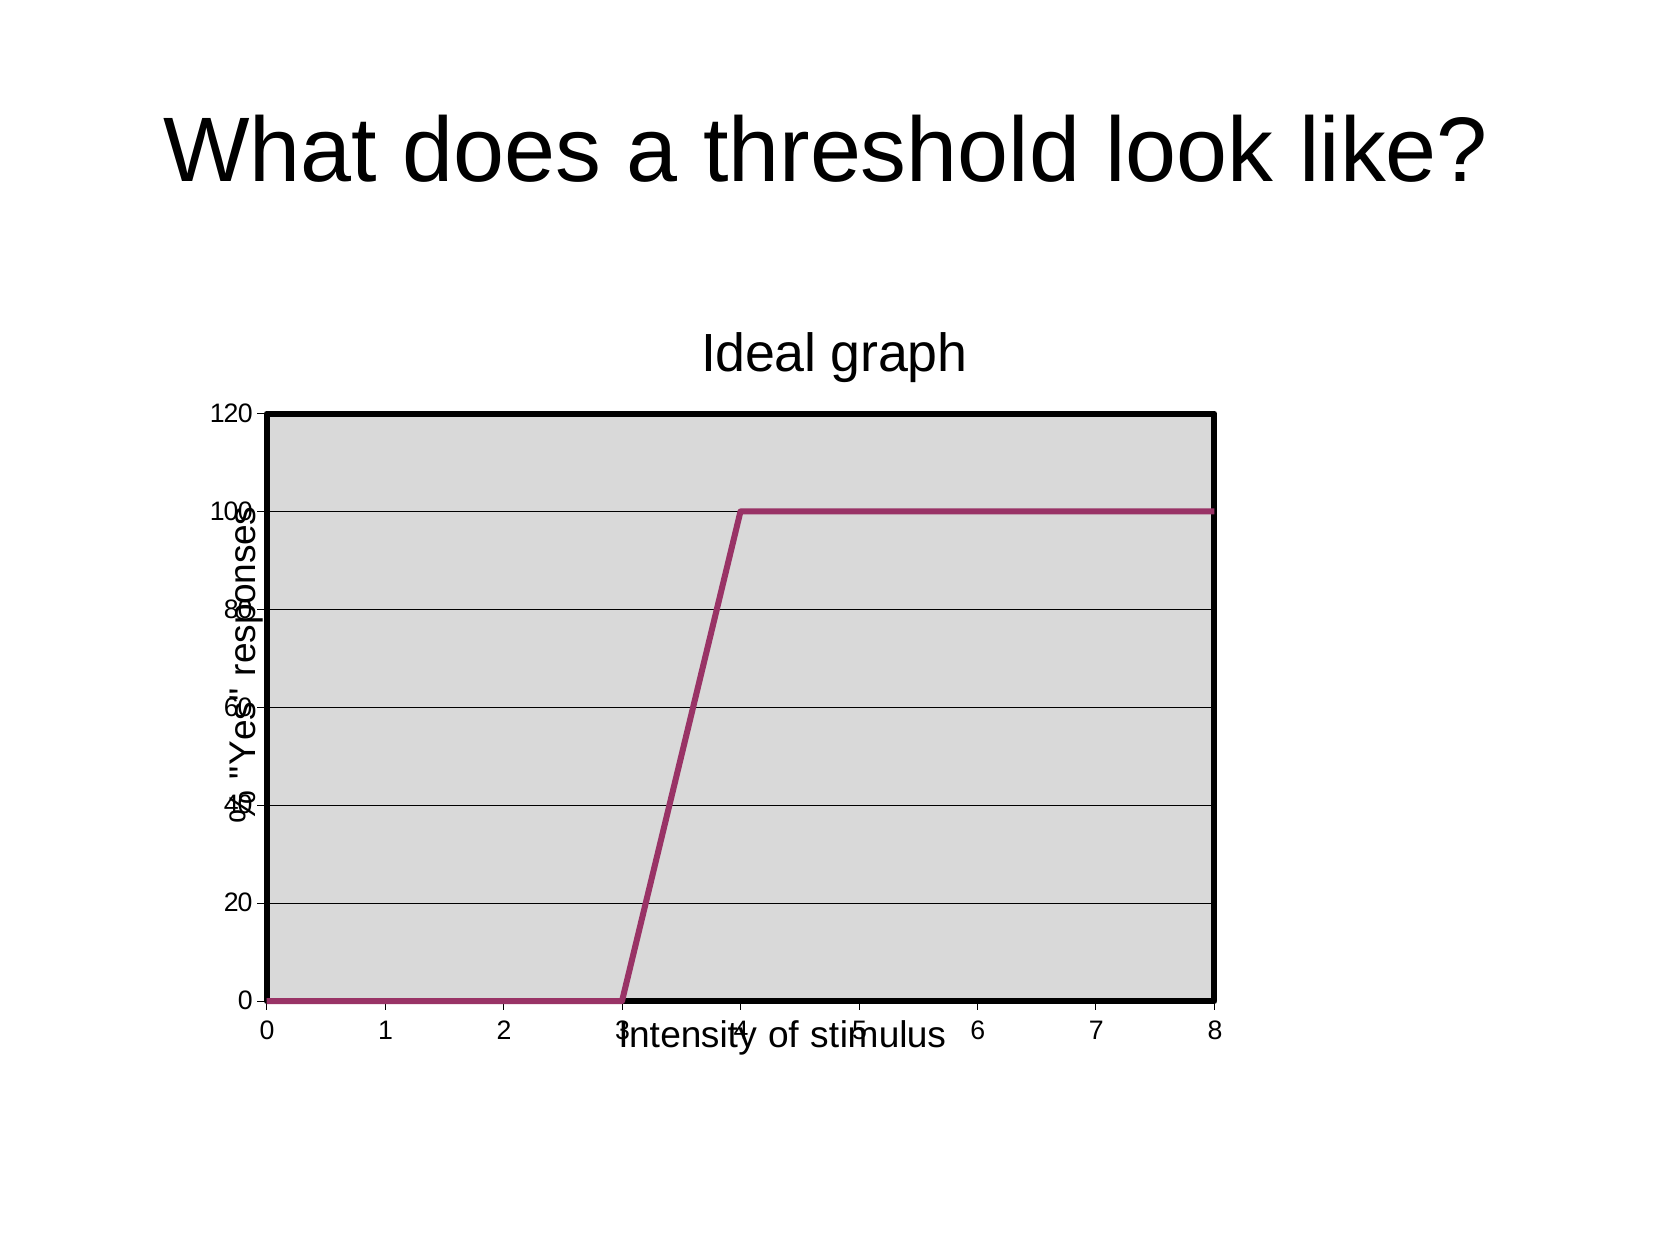

# What does a threshold look like?
### Chart: Ideal graph
| Category | % "Yes" responses |
|---|---|
| 0 | 0.0 |
| 1 | 0.0 |
| 2 | 0.0 |
| 3 | 0.0 |
| 4 | 100.0 |
| 5 | 100.0 |
| 6 | 100.0 |
| 7 | 100.0 |
| 8 | 100.0 |